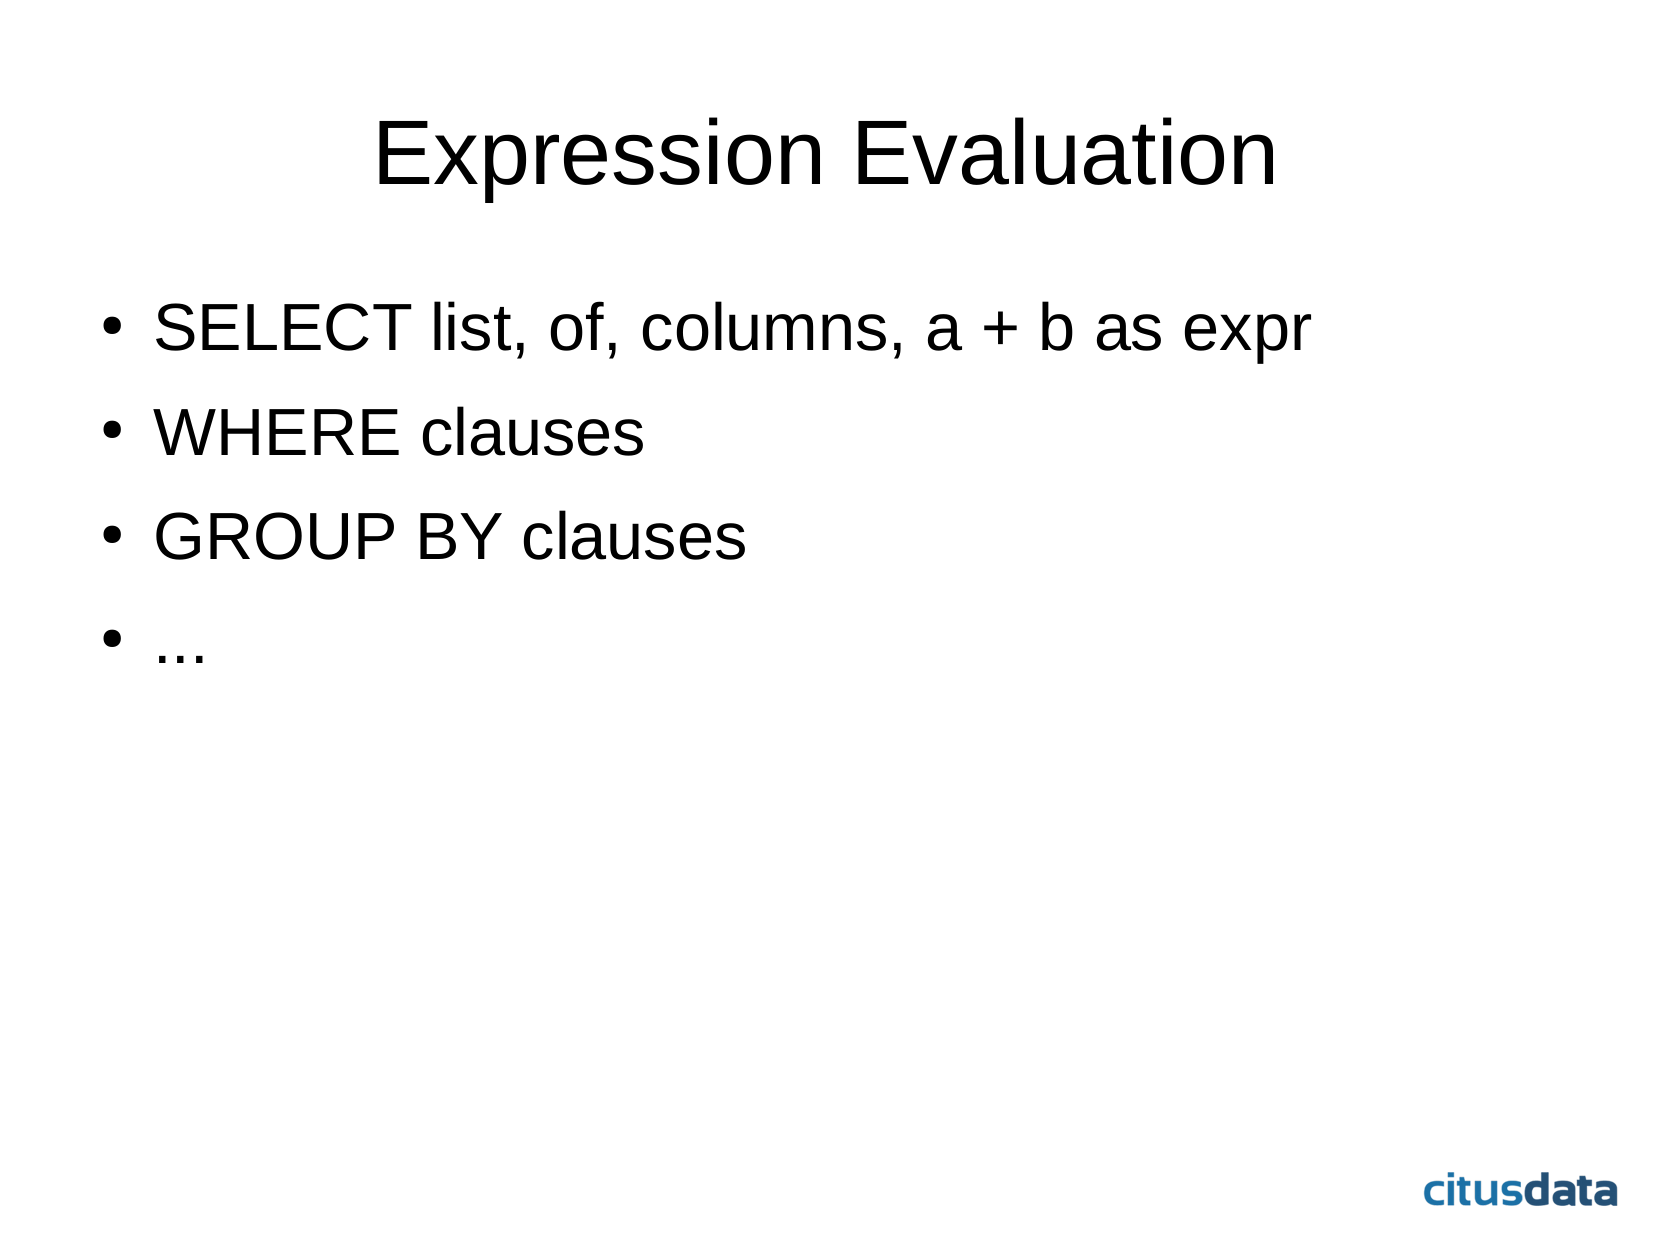

# Expression Evaluation
SELECT list, of, columns, a + b as expr
WHERE clauses
GROUP BY clauses
...